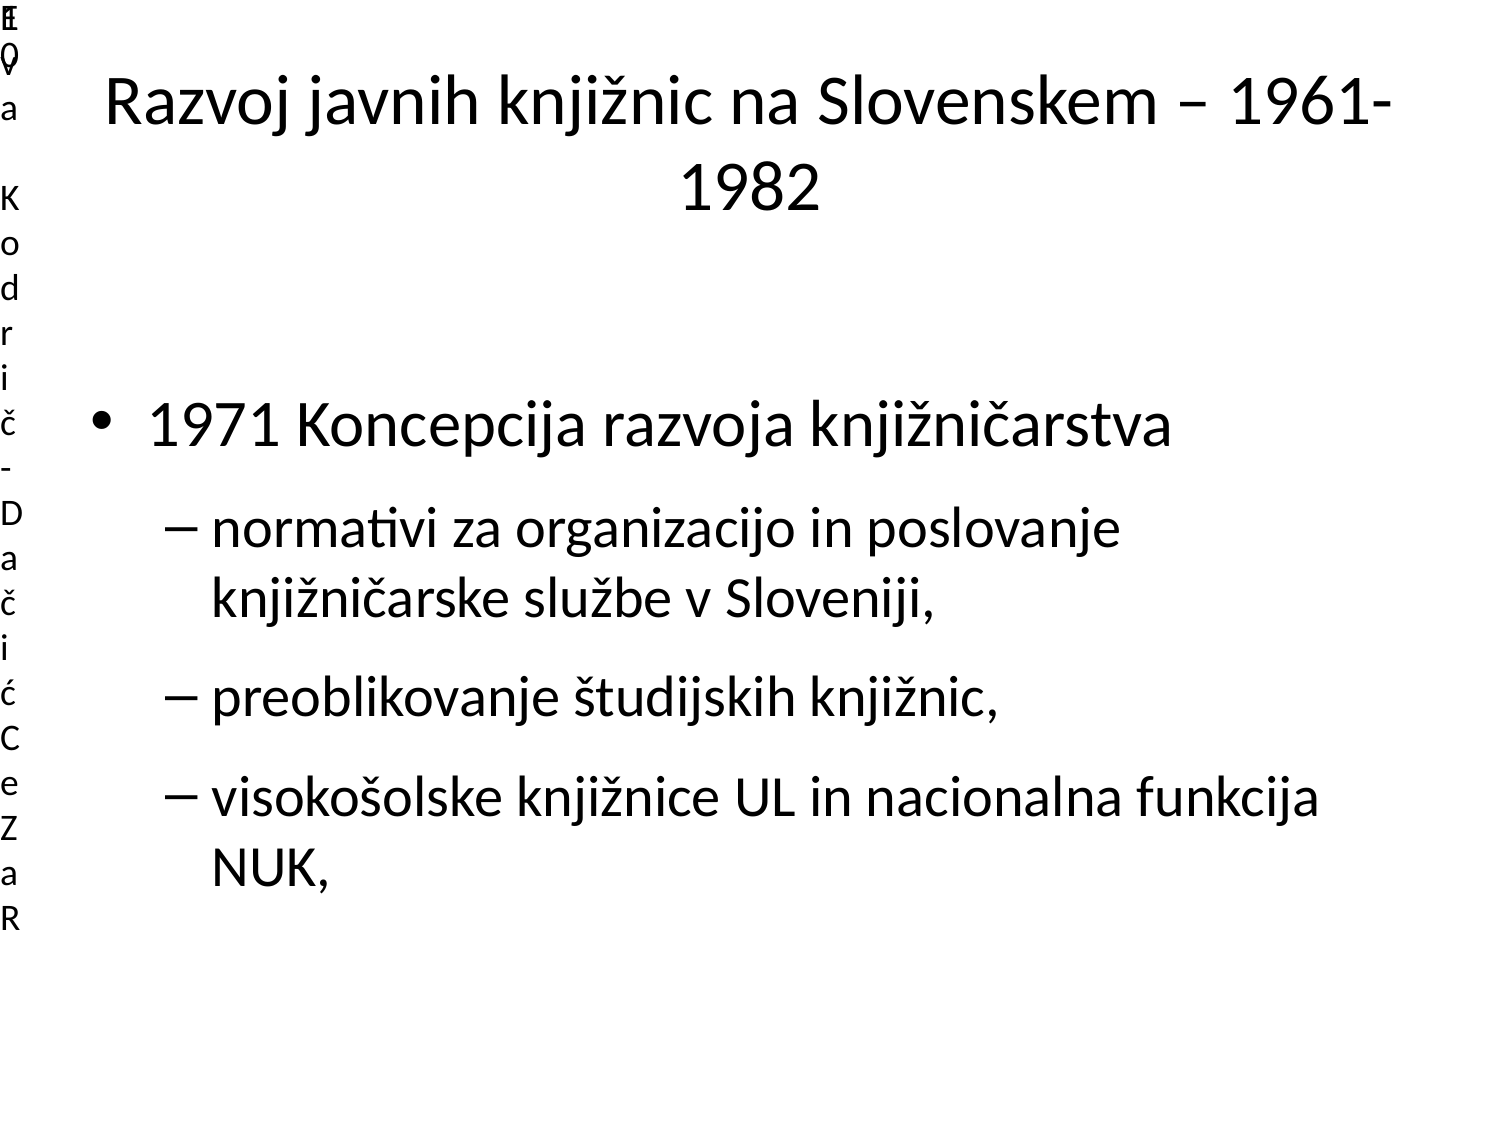

Eva Kodrič-Dačić
CeZaR
# Razvoj javnih knjižnic na Slovenskem – 1961-1982
1971	Koncepcija razvoja knjižničarstva
normativi za organizacijo in poslovanje knjižničarske službe v Sloveniji,
preoblikovanje študijskih knjižnic,
visokošolske knjižnice UL in nacionalna funkcija NUK,